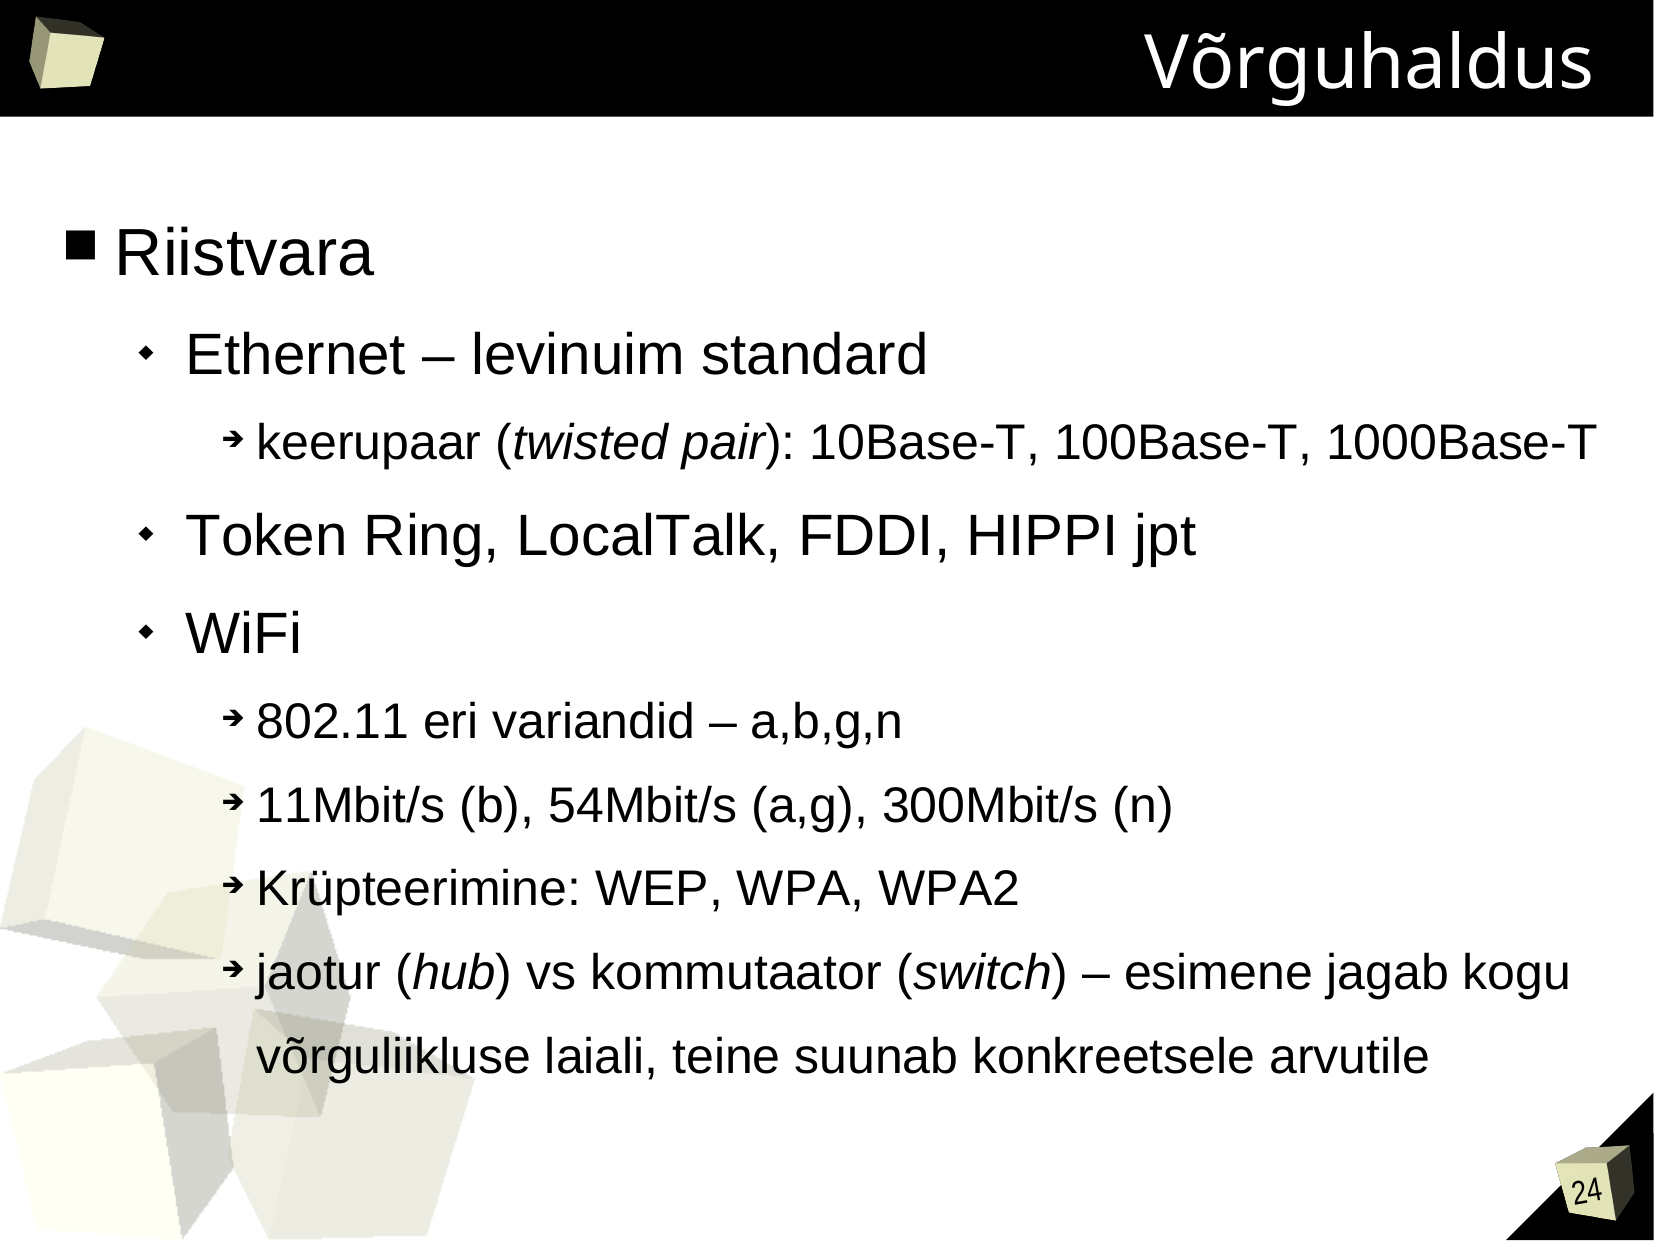

# Võrguhaldus
Riistvara
Ethernet – levinuim standard
keerupaar (twisted pair): 10Base-T, 100Base-T, 1000Base-T
Token Ring, LocalTalk, FDDI, HIPPI jpt
WiFi
802.11 eri variandid – a,b,g,n
11Mbit/s (b), 54Mbit/s (a,g), 300Mbit/s (n)
Krüpteerimine: WEP, WPA, WPA2
jaotur (hub) vs kommutaator (switch) – esimene jagab kogu võrguliikluse laiali, teine suunab konkreetsele arvutile